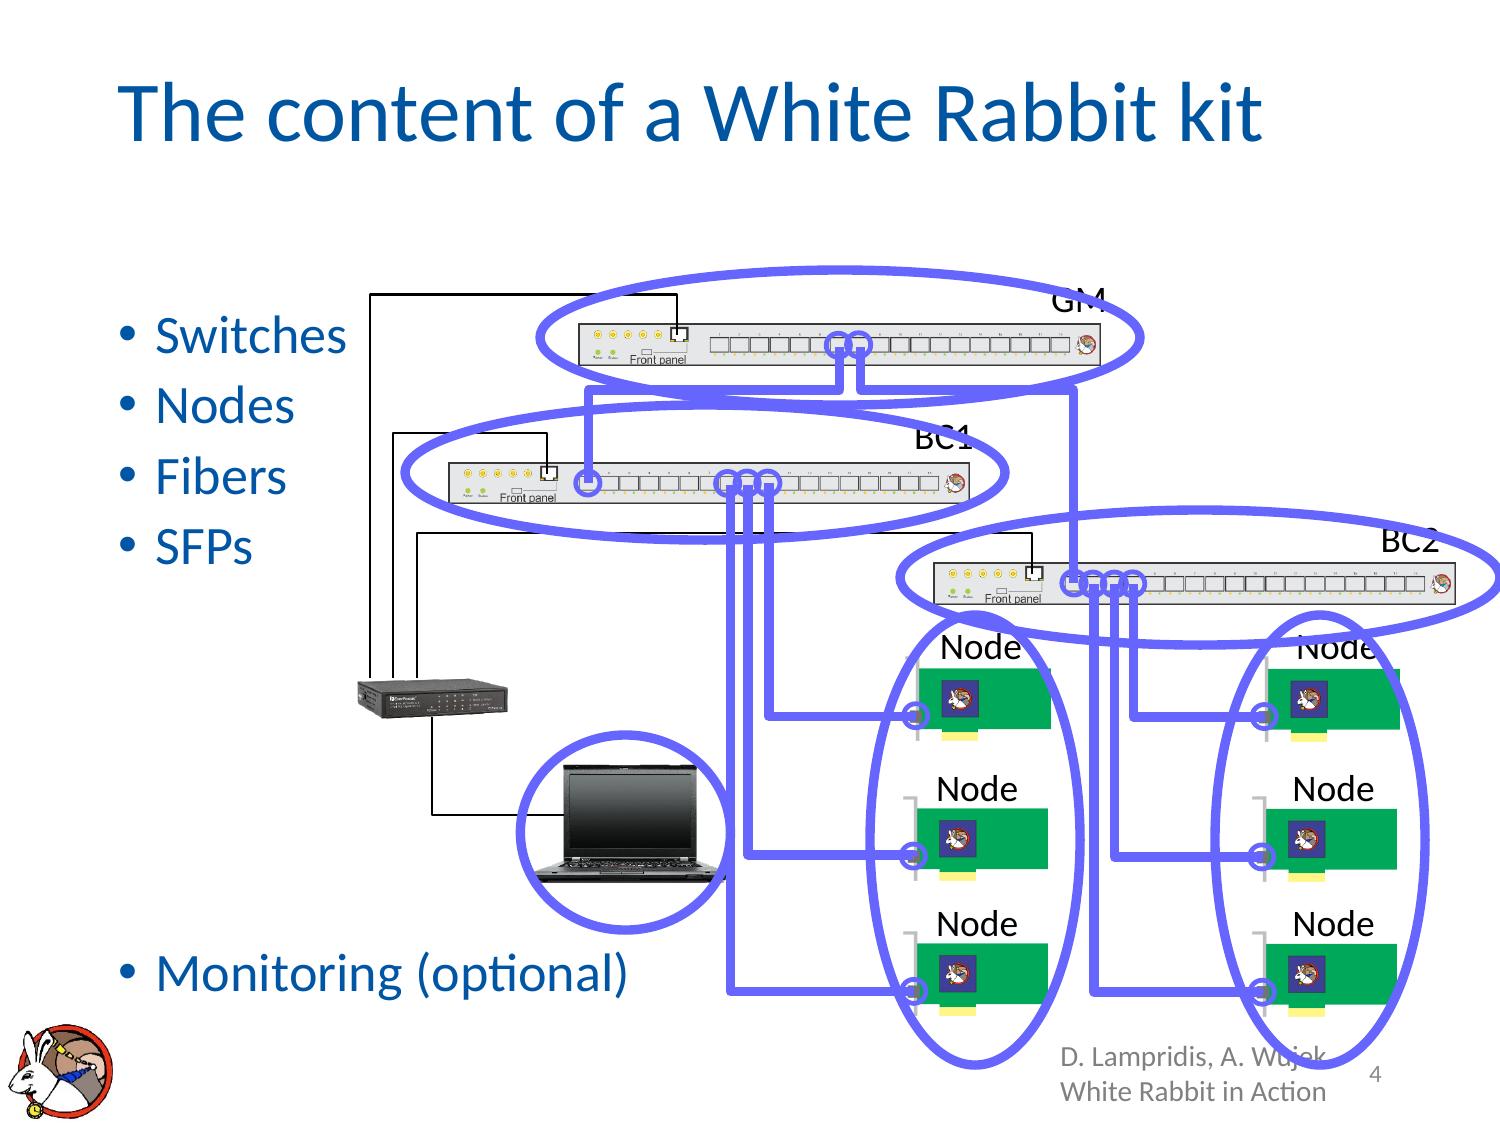

The content of a White Rabbit kit
GM
Switches
Nodes
Fibers
SFPs
Monitoring (optional)
BC1
BC2
Node
Node
Node
Node
Node
Node